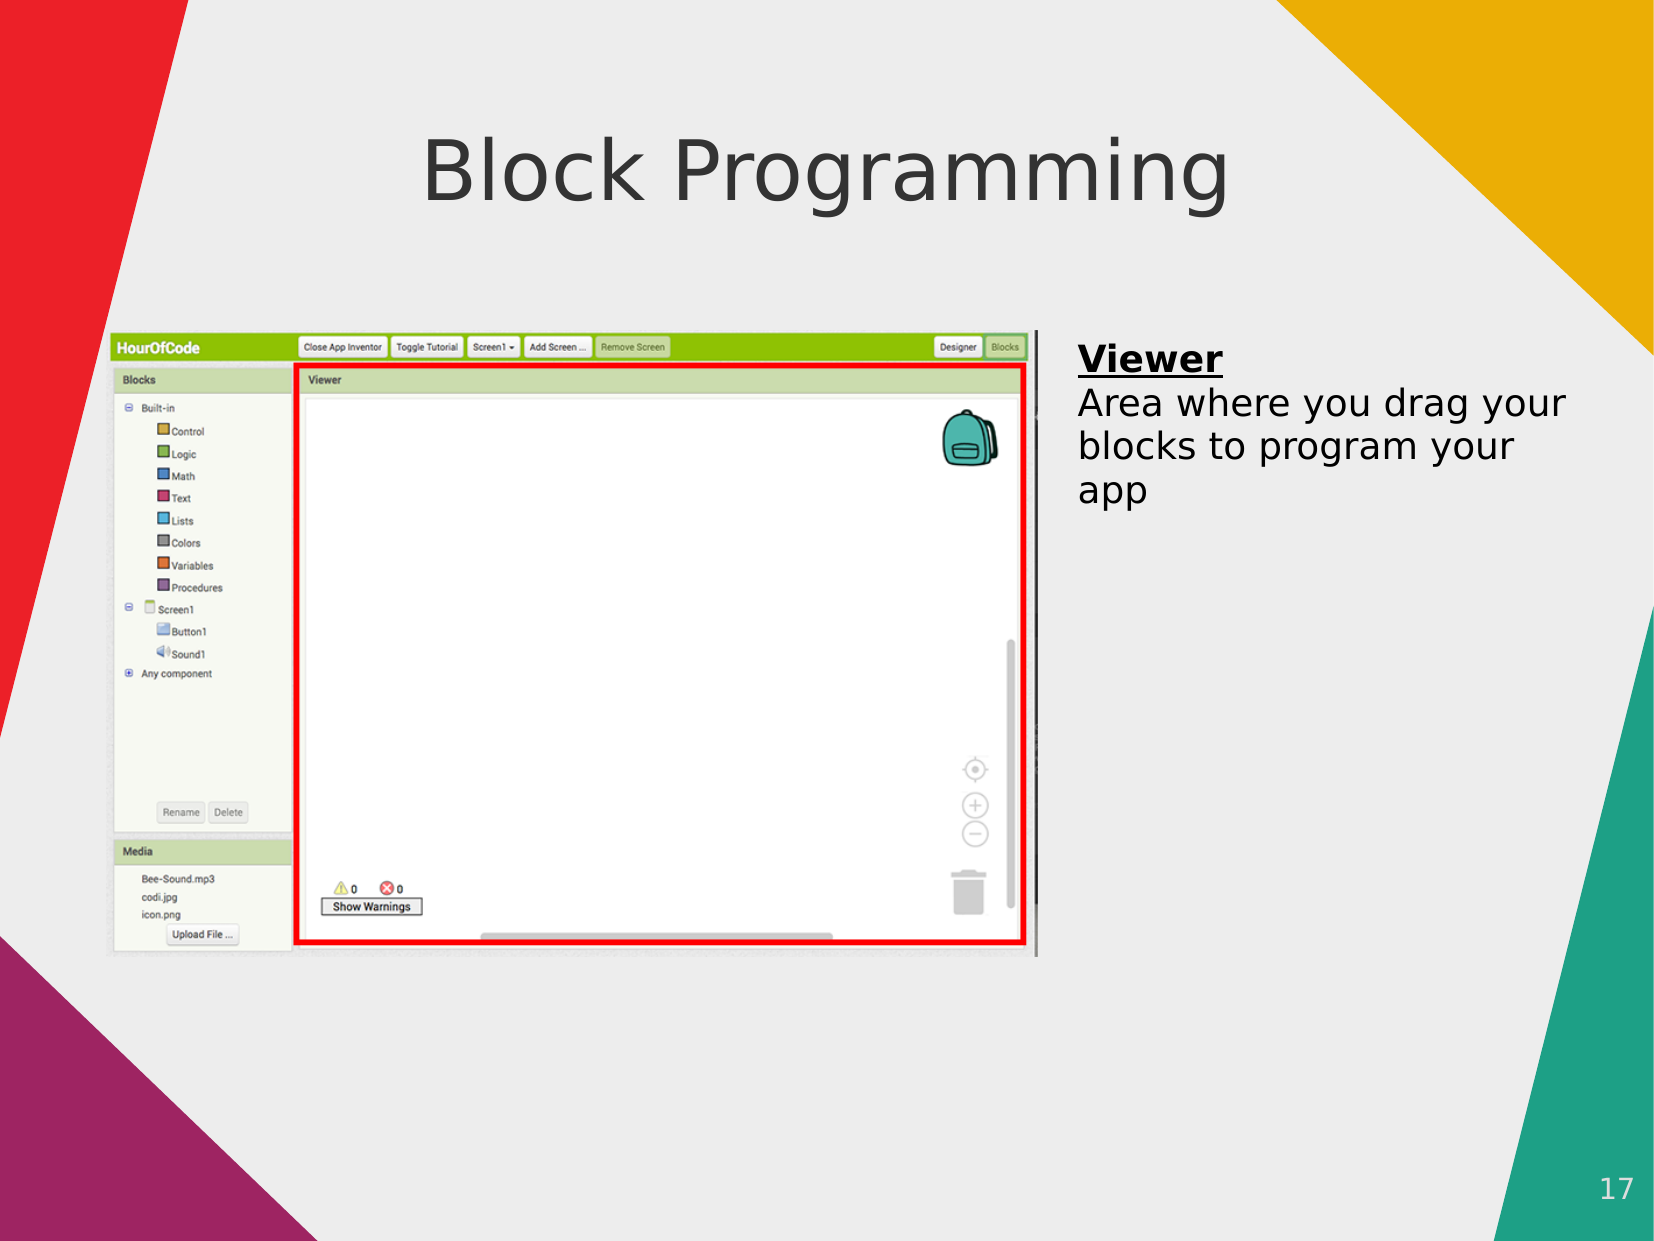

# Block Programming
Viewer
Area where you drag your blocks to program your app
17